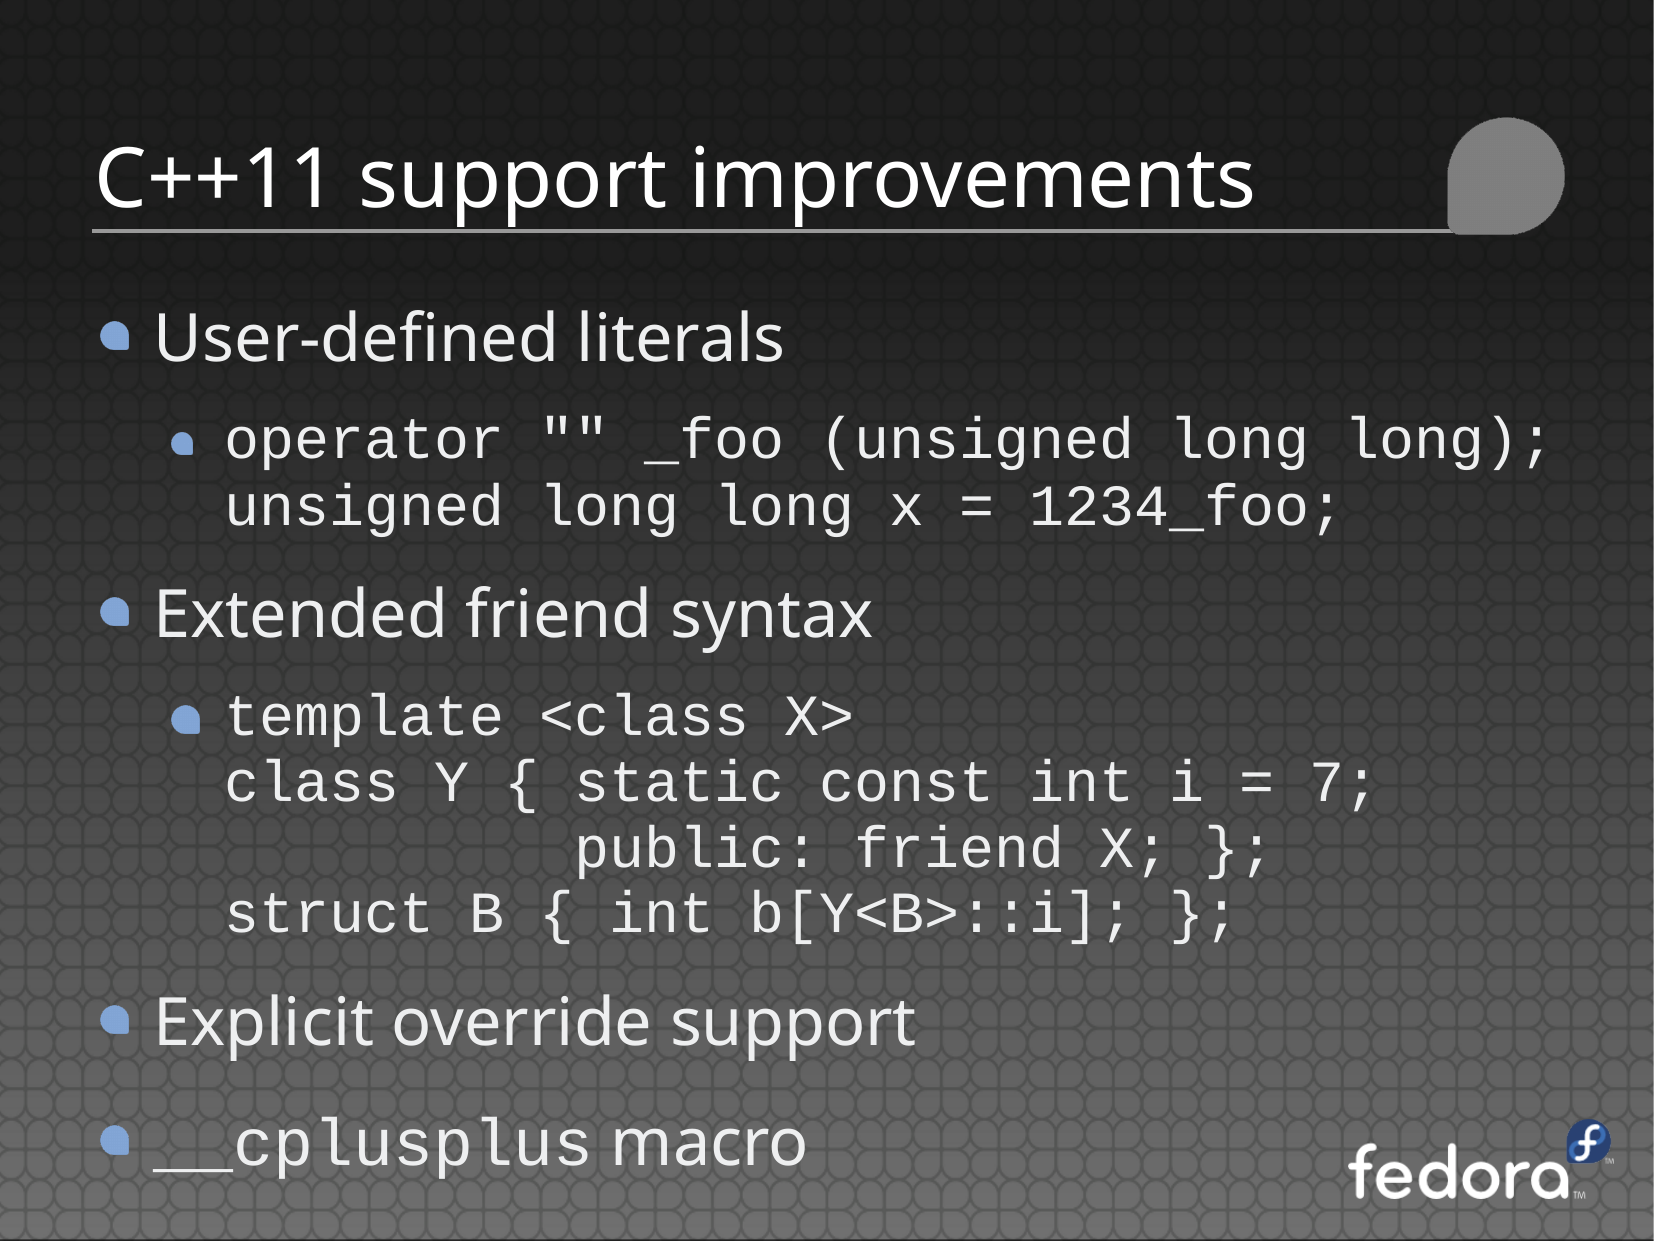

C++11 support improvements
# User-defined literals
operator "" _foo (unsigned long long);
unsigned long long x = 1234_foo;
Extended friend syntax
template <class X>
class Y { static const int i = 7;
 public: friend X; };
struct B { int b[Y<B>::i]; };
Explicit override support
__cplusplus macro